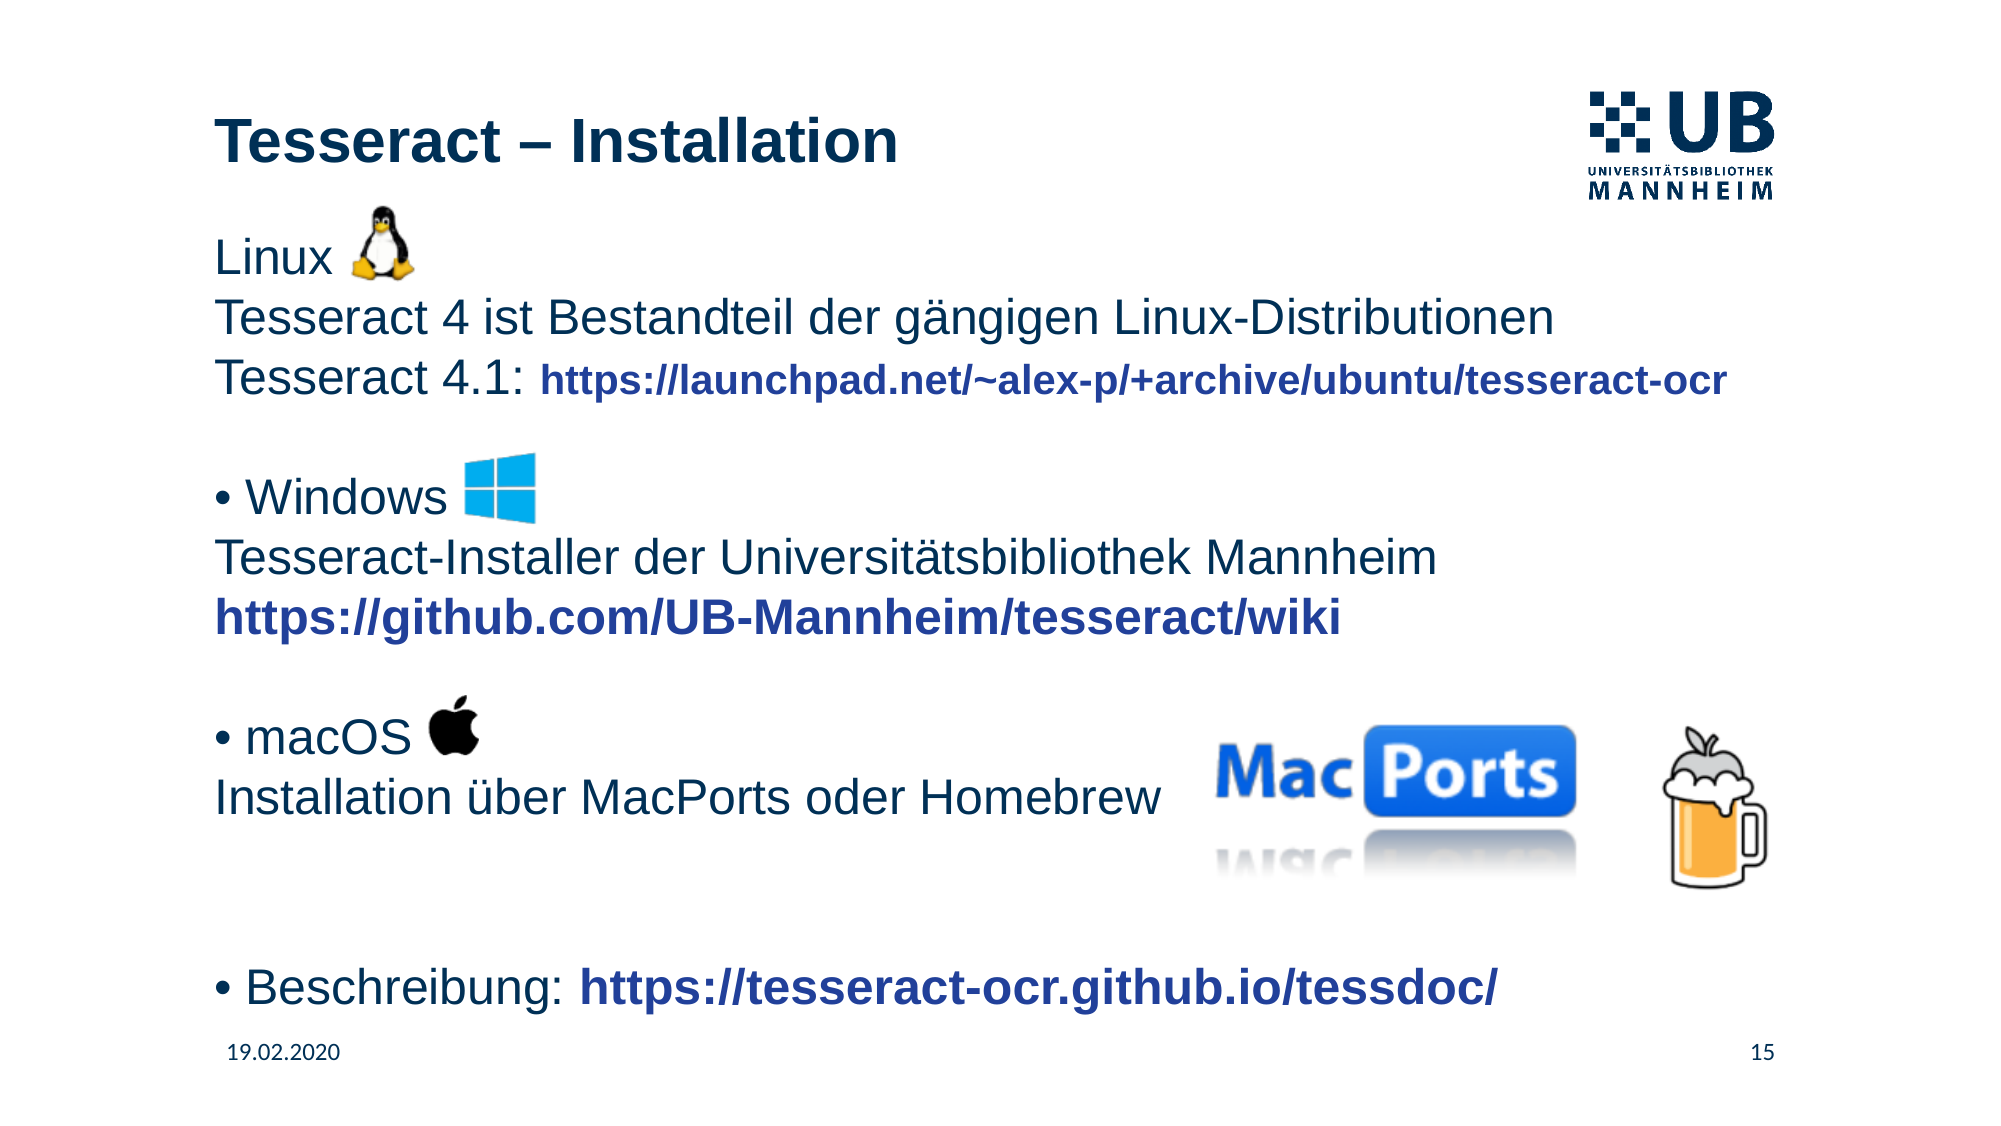

# Tesseract – Installation
Linux
Tesseract 4 ist Bestandteil der gängigen Linux-Distributionen
Tesseract 4.1: https://launchpad.net/~alex-p/+archive/ubuntu/tesseract-ocr
• Windows
Tesseract-Installer der Universitätsbibliothek Mannheim
https://github.com/UB-Mannheim/tesseract/wiki
• macOS
Installation über MacPorts oder Homebrew
• Beschreibung: https://tesseract-ocr.github.io/tessdoc/
19.02.2020